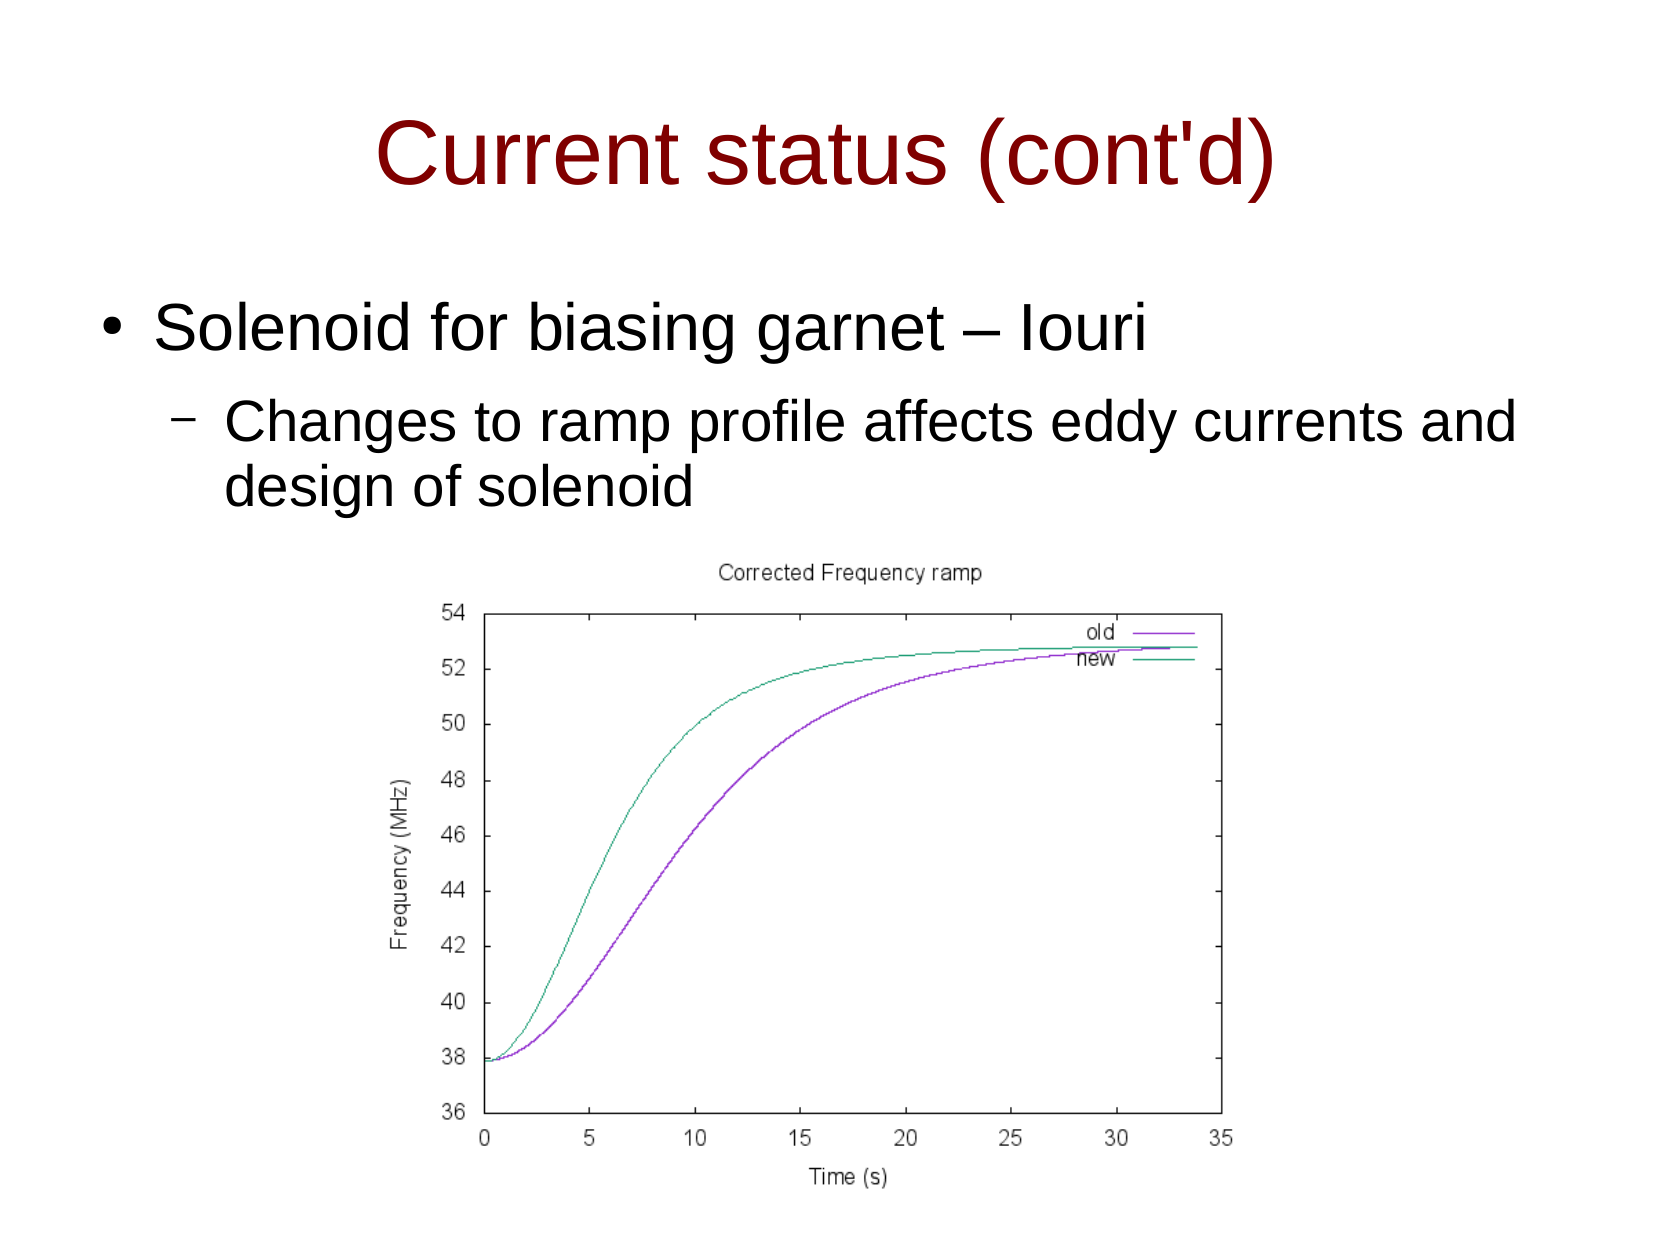

# Current status (cont'd)
Solenoid for biasing garnet – Iouri
Changes to ramp profile affects eddy currents and design of solenoid